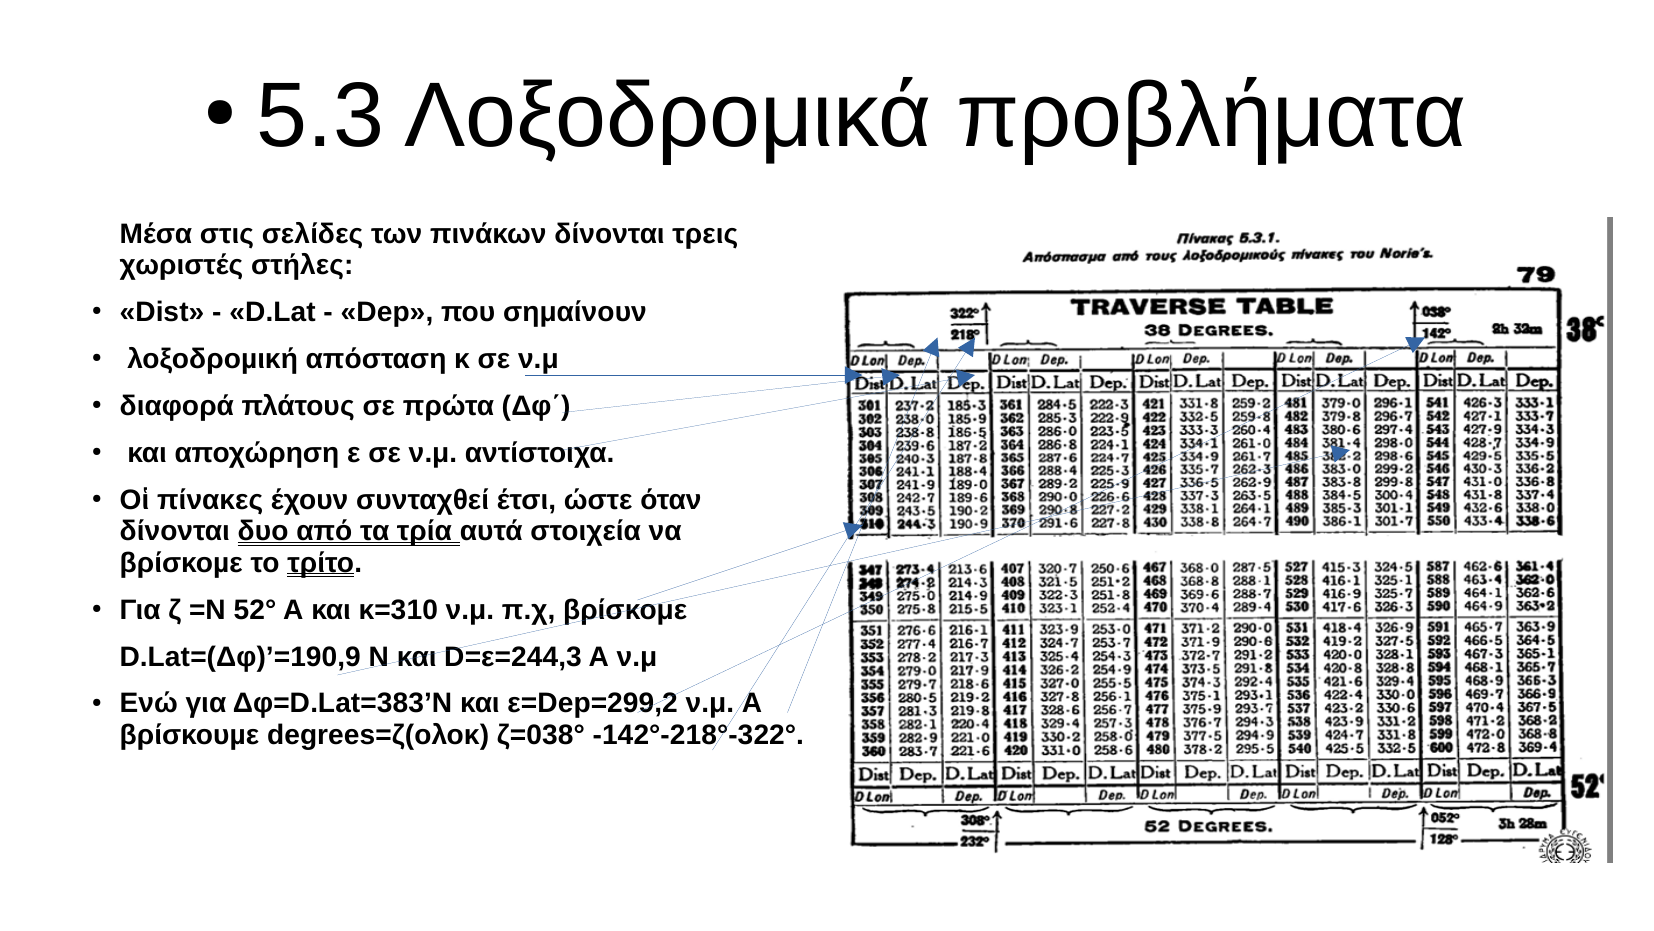

# 5.3 Λοξοδρομικά προβλήματα
Μέσα στις σελίδες των πινάκων δίνονται τρεις χωριστές στήλες:
«Dist» - «D.Lat - «Dep», που σημαίνουν
 λοξοδροµική απόσταση κ σε ν.μ
διαφορά πλάτους σε πρώτα (Δφ΄)
 και αποχώρηση ε σε ν.μ. αντίστοιχα.
Οἱ πίνακες έχουν συνταχθεί έτσι, ώστε όταν δίνονται δυο από τα τρία αυτά στοιχεία να βρίσκοµε το τρίτο.
Για ζ =Ν 52° Α και κ=310 ν.μ. π.χ, βρίσκομε
D.Lat=(Δφ)’=190,9 N και D=ε=244,3 Α ν.μ
Ενώ για Δφ=D.Lat=383’N και ε=Dep=299,2 ν.μ. A βρίσκουµε degrees=ζ(ολοκ) ζ=038° -142°-218°-322°.